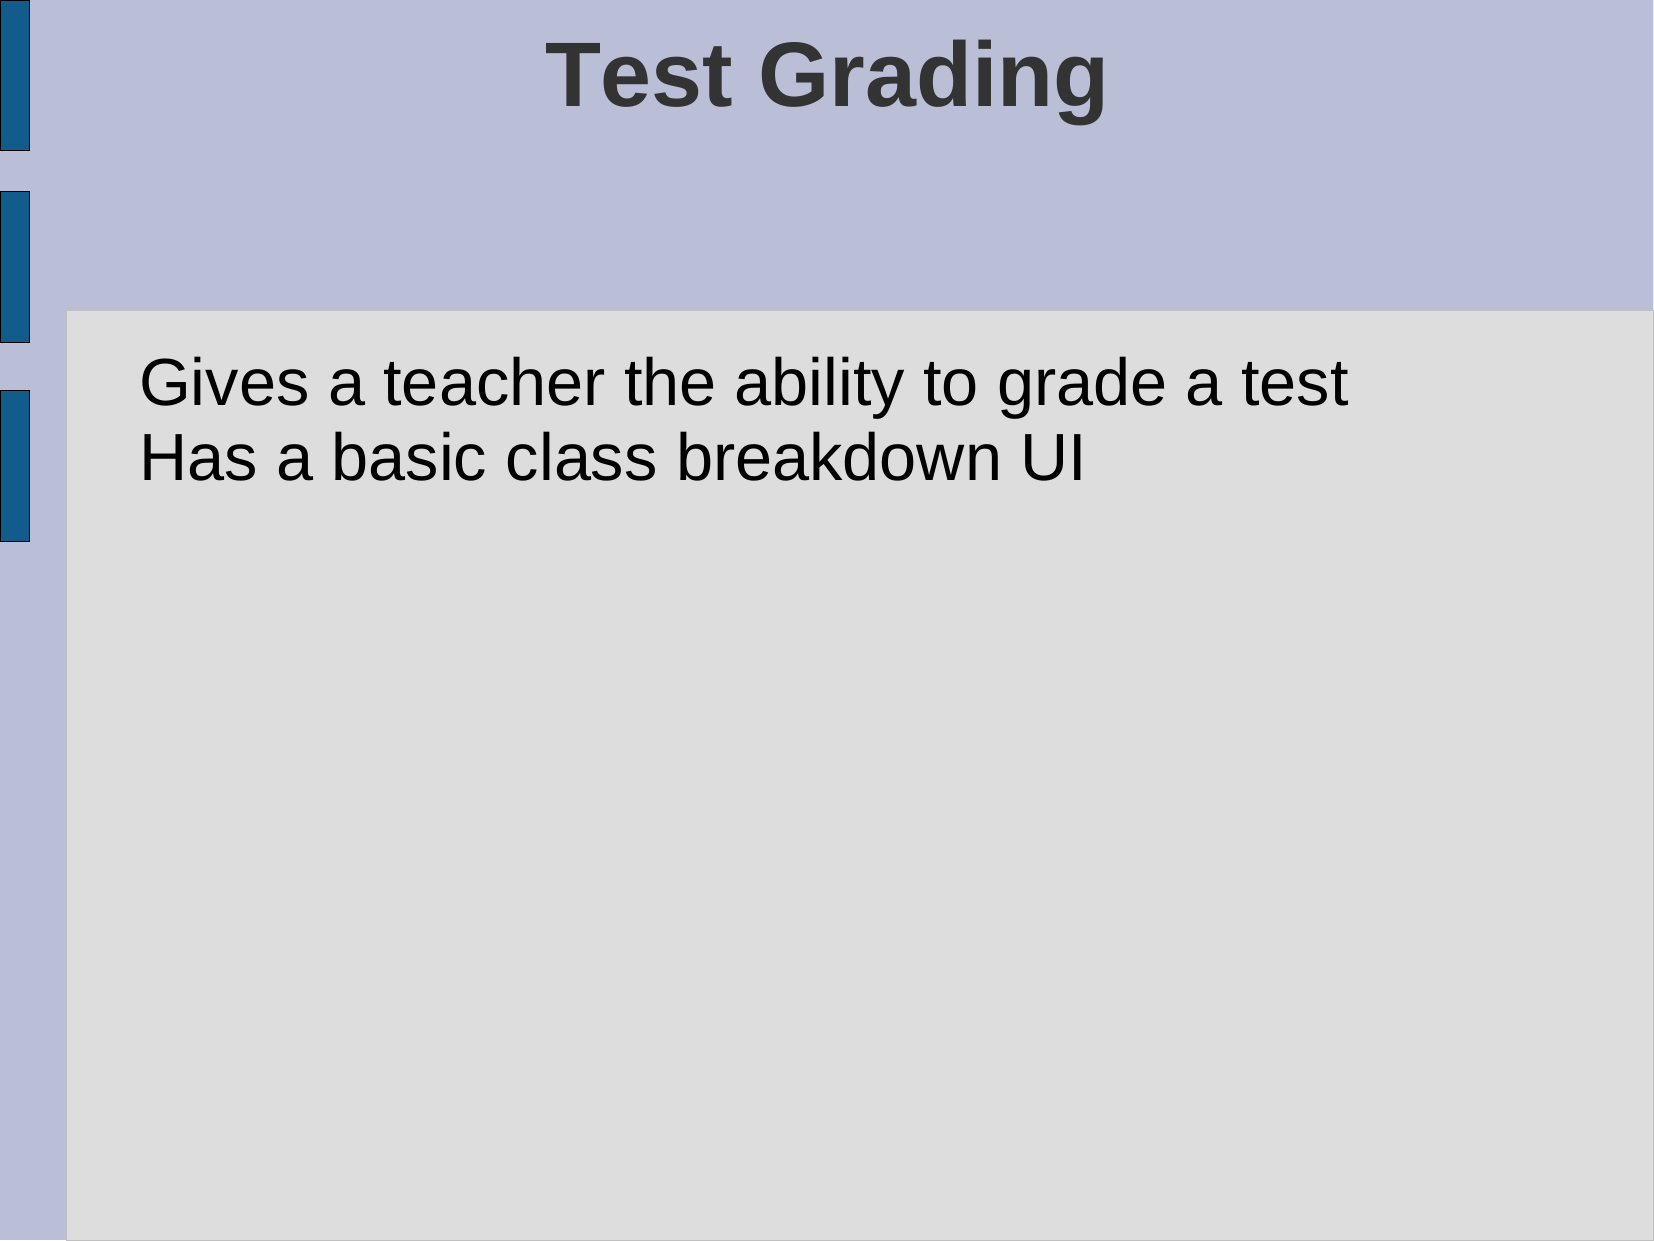

# Test Grading
Gives a teacher the ability to grade a test
Has a basic class breakdown UI